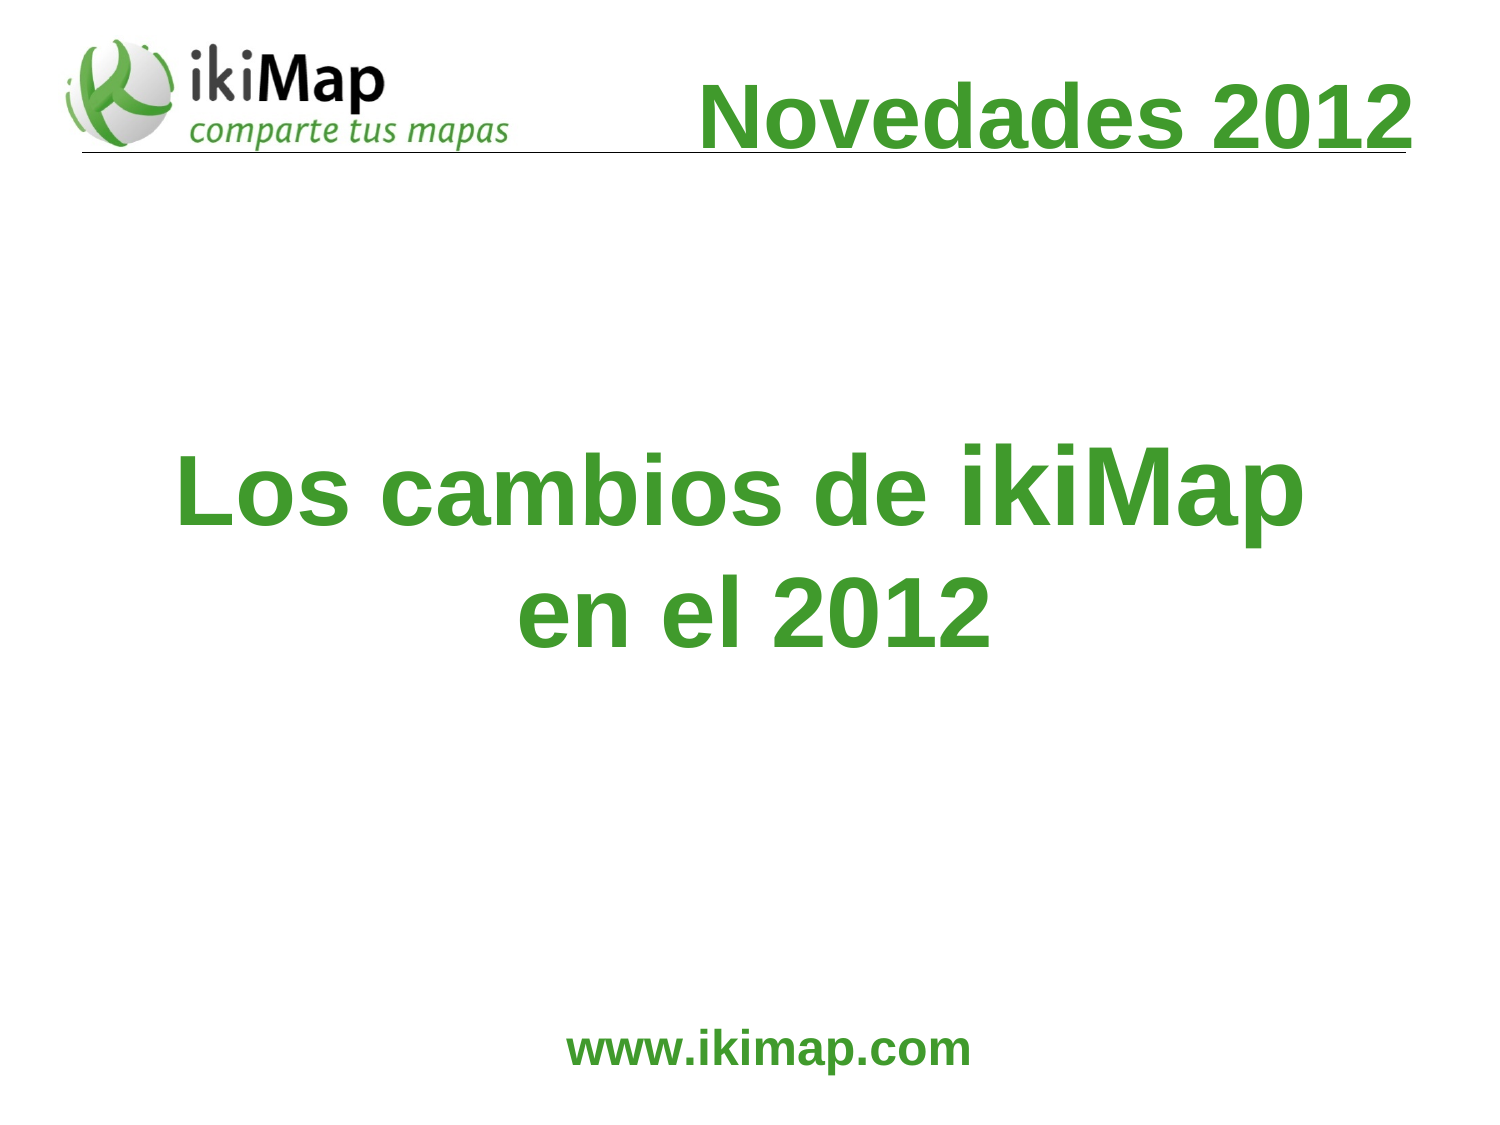

Novedades 2012
Los cambios de ikiMap
en el 2012
www.ikimap.com